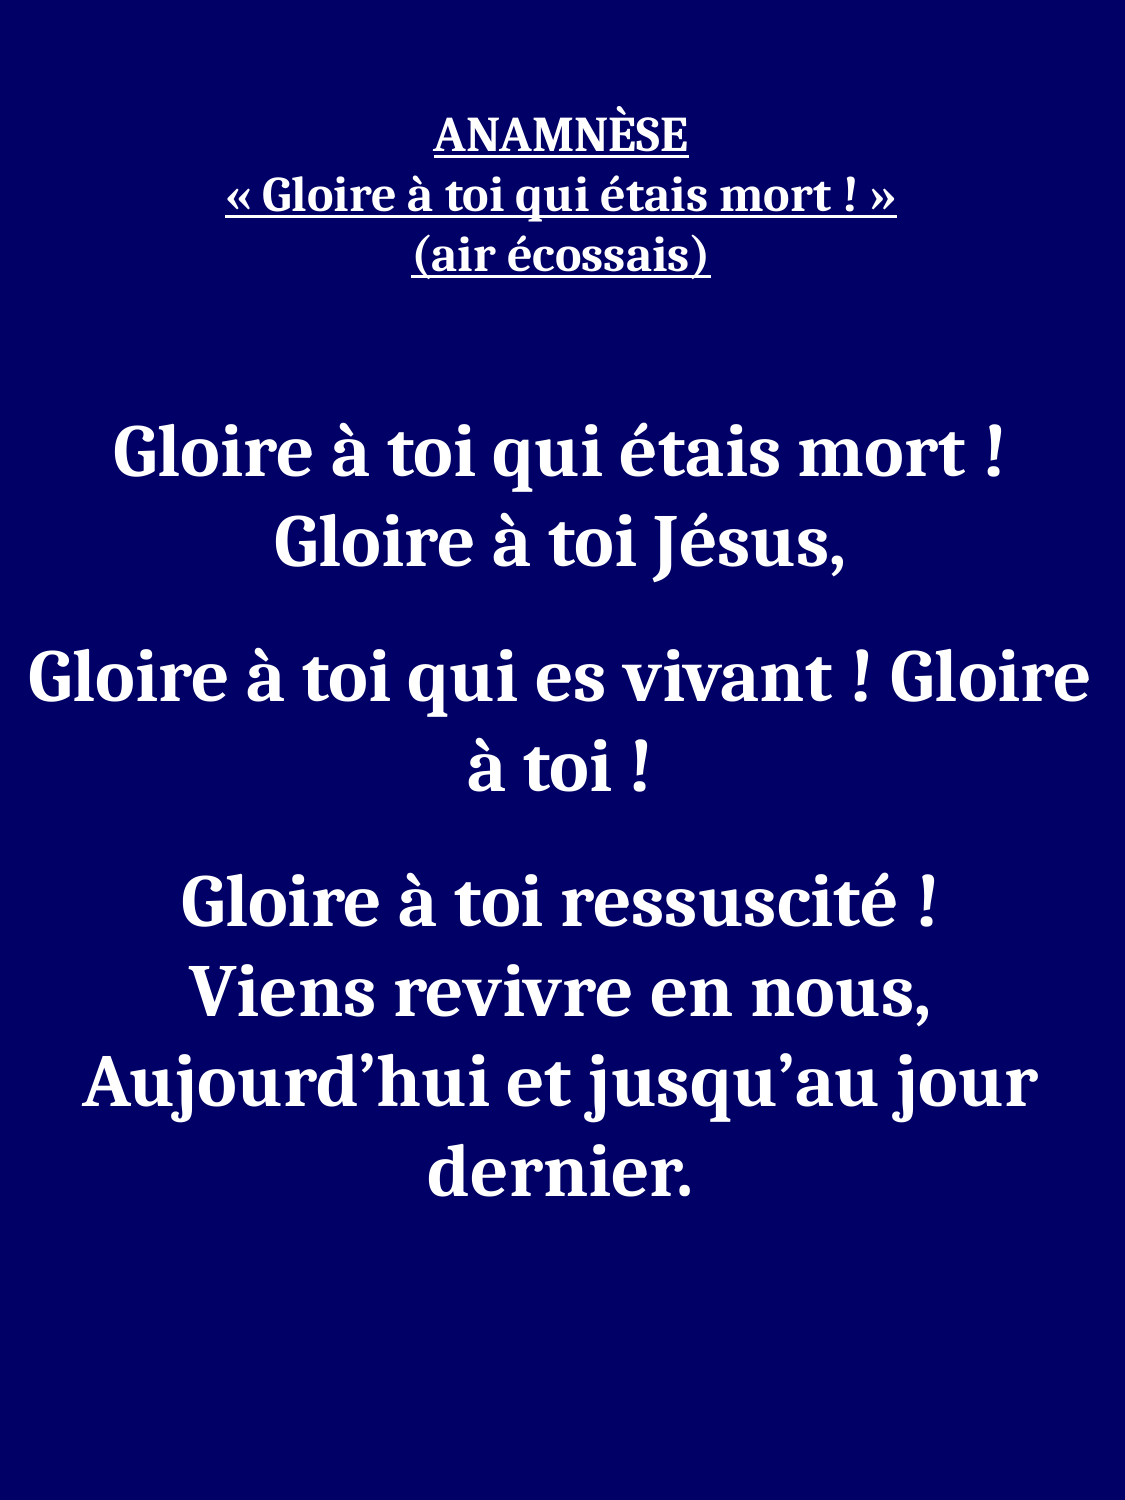

ANAMNÈSE
« Gloire à toi qui étais mort ! »
(air écossais)
Gloire à toi qui étais mort !
Gloire à toi Jésus,
Gloire à toi qui es vivant ! Gloire à toi !
Gloire à toi ressuscité !
Viens revivre en nous,
Aujourd’hui et jusqu’au jour dernier.